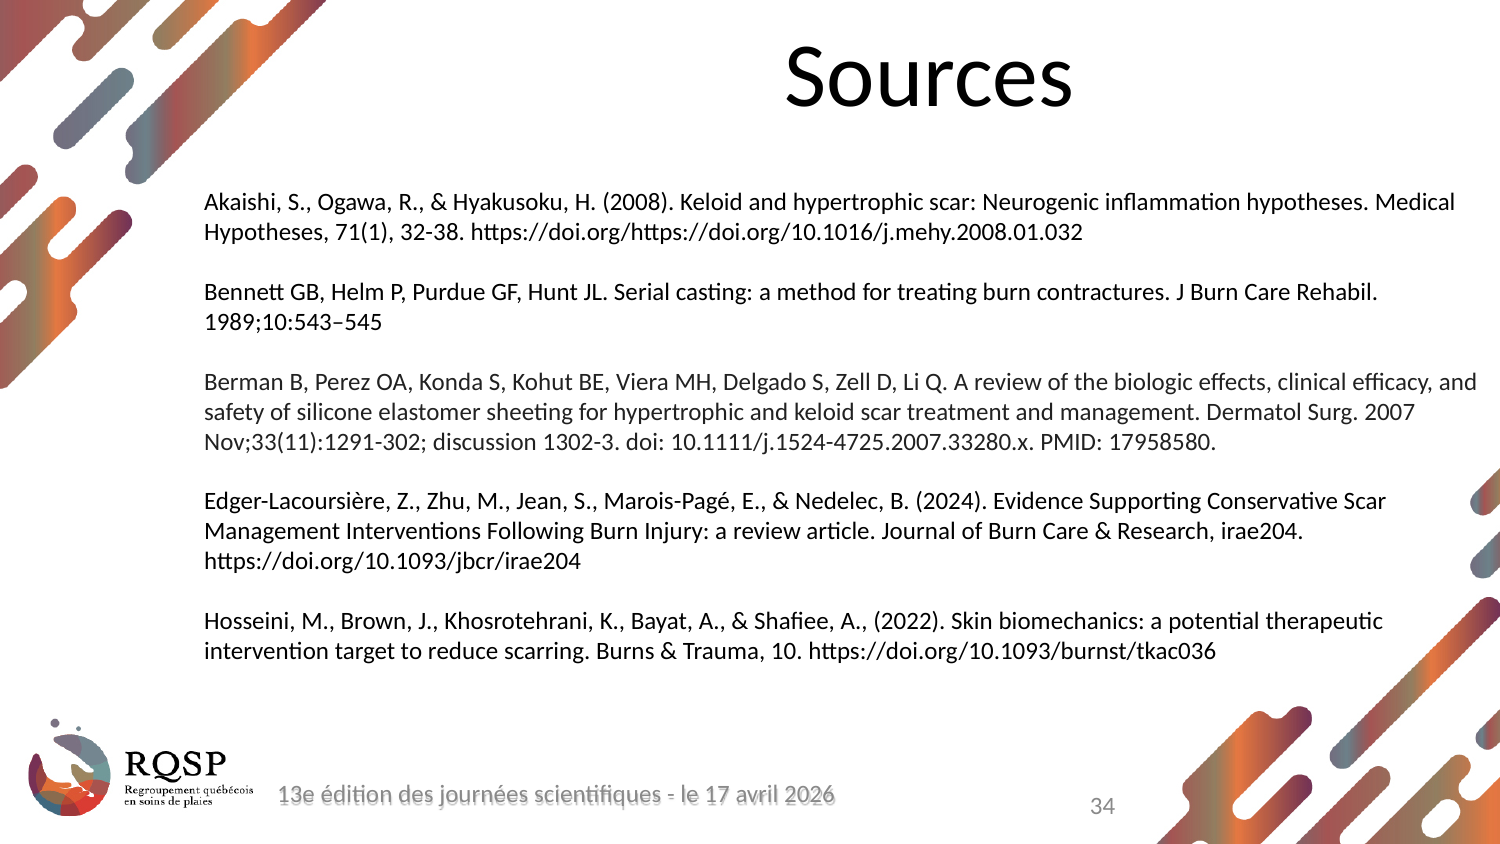

# Sources
Akaishi, S., Ogawa, R., & Hyakusoku, H. (2008). Keloid and hypertrophic scar: Neurogenic inflammation hypotheses. Medical Hypotheses, 71(1), 32-38. https://doi.org/https://doi.org/10.1016/j.mehy.2008.01.032
Bennett GB, Helm P, Purdue GF, Hunt JL. Serial casting: a method for treating burn contractures. J Burn Care Rehabil. 1989;10:543–545
Berman B, Perez OA, Konda S, Kohut BE, Viera MH, Delgado S, Zell D, Li Q. A review of the biologic effects, clinical efficacy, and safety of silicone elastomer sheeting for hypertrophic and keloid scar treatment and management. Dermatol Surg. 2007 Nov;33(11):1291-302; discussion 1302-3. doi: 10.1111/j.1524-4725.2007.33280.x. PMID: 17958580.
Edger-Lacoursière, Z., Zhu, M., Jean, S., Marois-Pagé, E., & Nedelec, B. (2024). Evidence Supporting Conservative Scar Management Interventions Following Burn Injury: a review article. Journal of Burn Care & Research, irae204. https://doi.org/10.1093/jbcr/irae204
Hosseini, M., Brown, J., Khosrotehrani, K., Bayat, A., & Shafiee, A., (2022). Skin biomechanics: a potential therapeutic intervention target to reduce scarring. Burns & Trauma, 10. https://doi.org/10.1093/burnst/tkac036